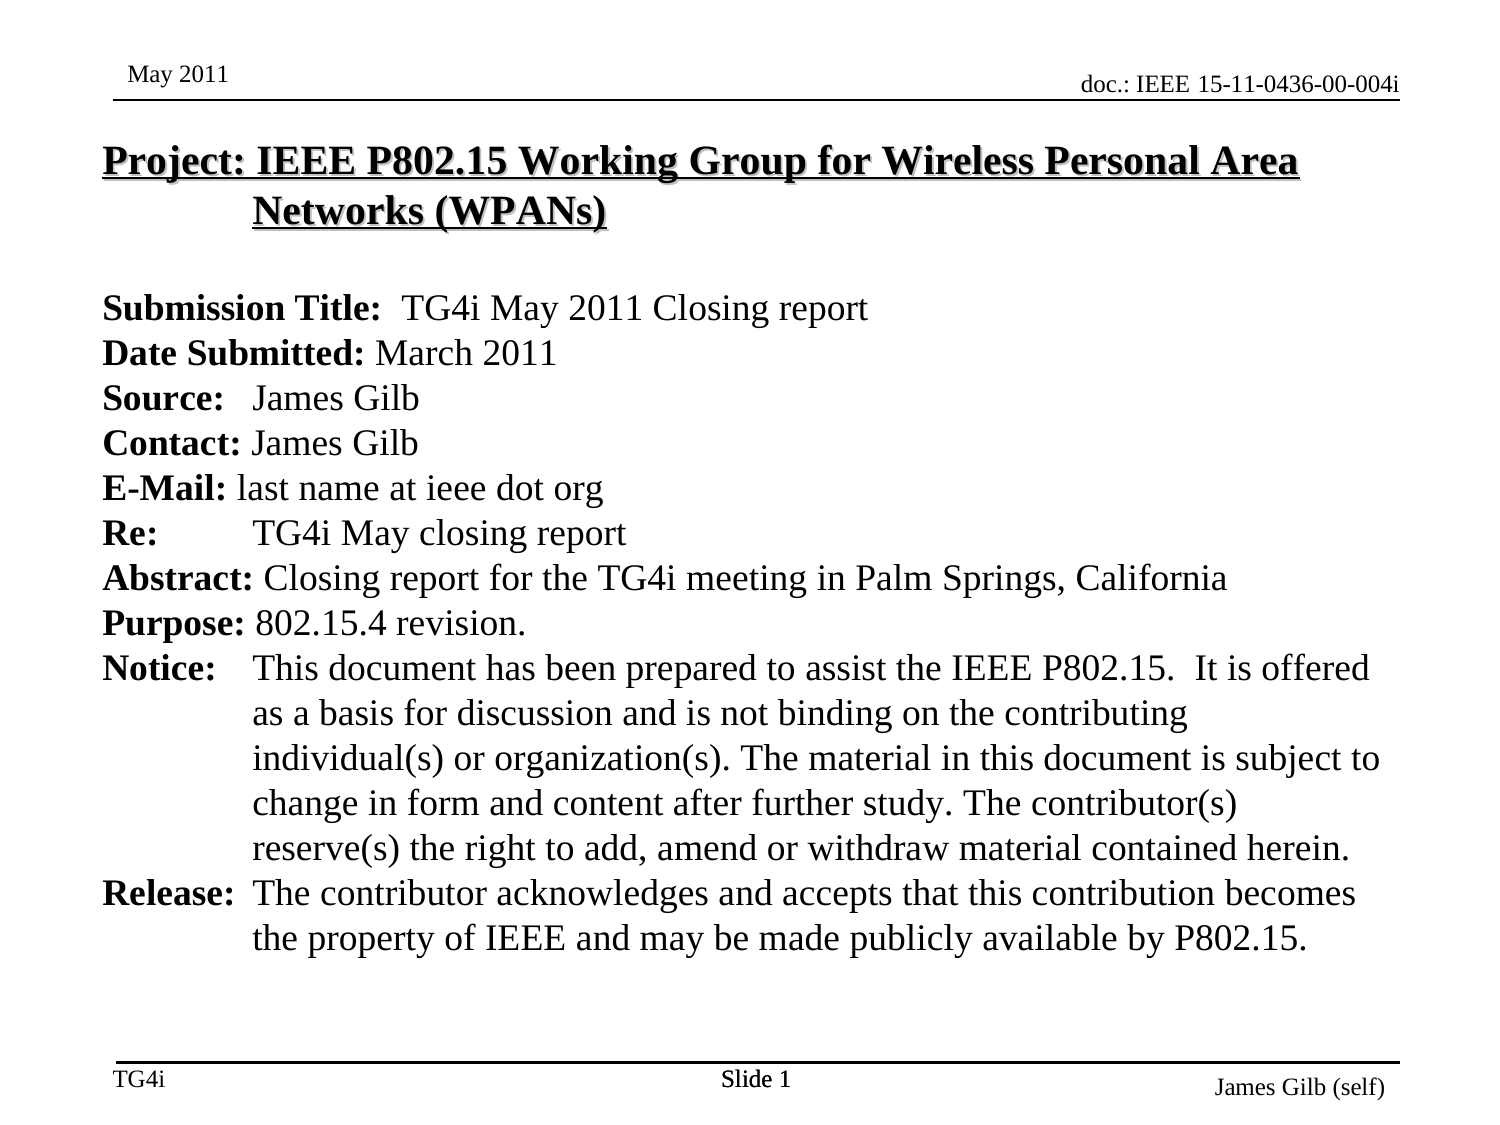

Project: IEEE P802.15 Working Group for Wireless Personal Area Networks (WPANs)
Submission Title: TG4i May 2011 Closing report
Date Submitted: March 2011
Source: 	James Gilb
Contact: James Gilb
E-Mail: last name at ieee dot org
Re: 	TG4i May closing report
Abstract: Closing report for the TG4i meeting in Palm Springs, California
Purpose: 802.15.4 revision.
Notice:	This document has been prepared to assist the IEEE P802.15. It is offered as a basis for discussion and is not binding on the contributing individual(s) or organization(s). The material in this document is subject to change in form and content after further study. The contributor(s) reserve(s) the right to add, amend or withdraw material contained herein.
Release:	The contributor acknowledges and accepts that this contribution becomes the property of IEEE and may be made publicly available by P802.15.
Slide
Slide